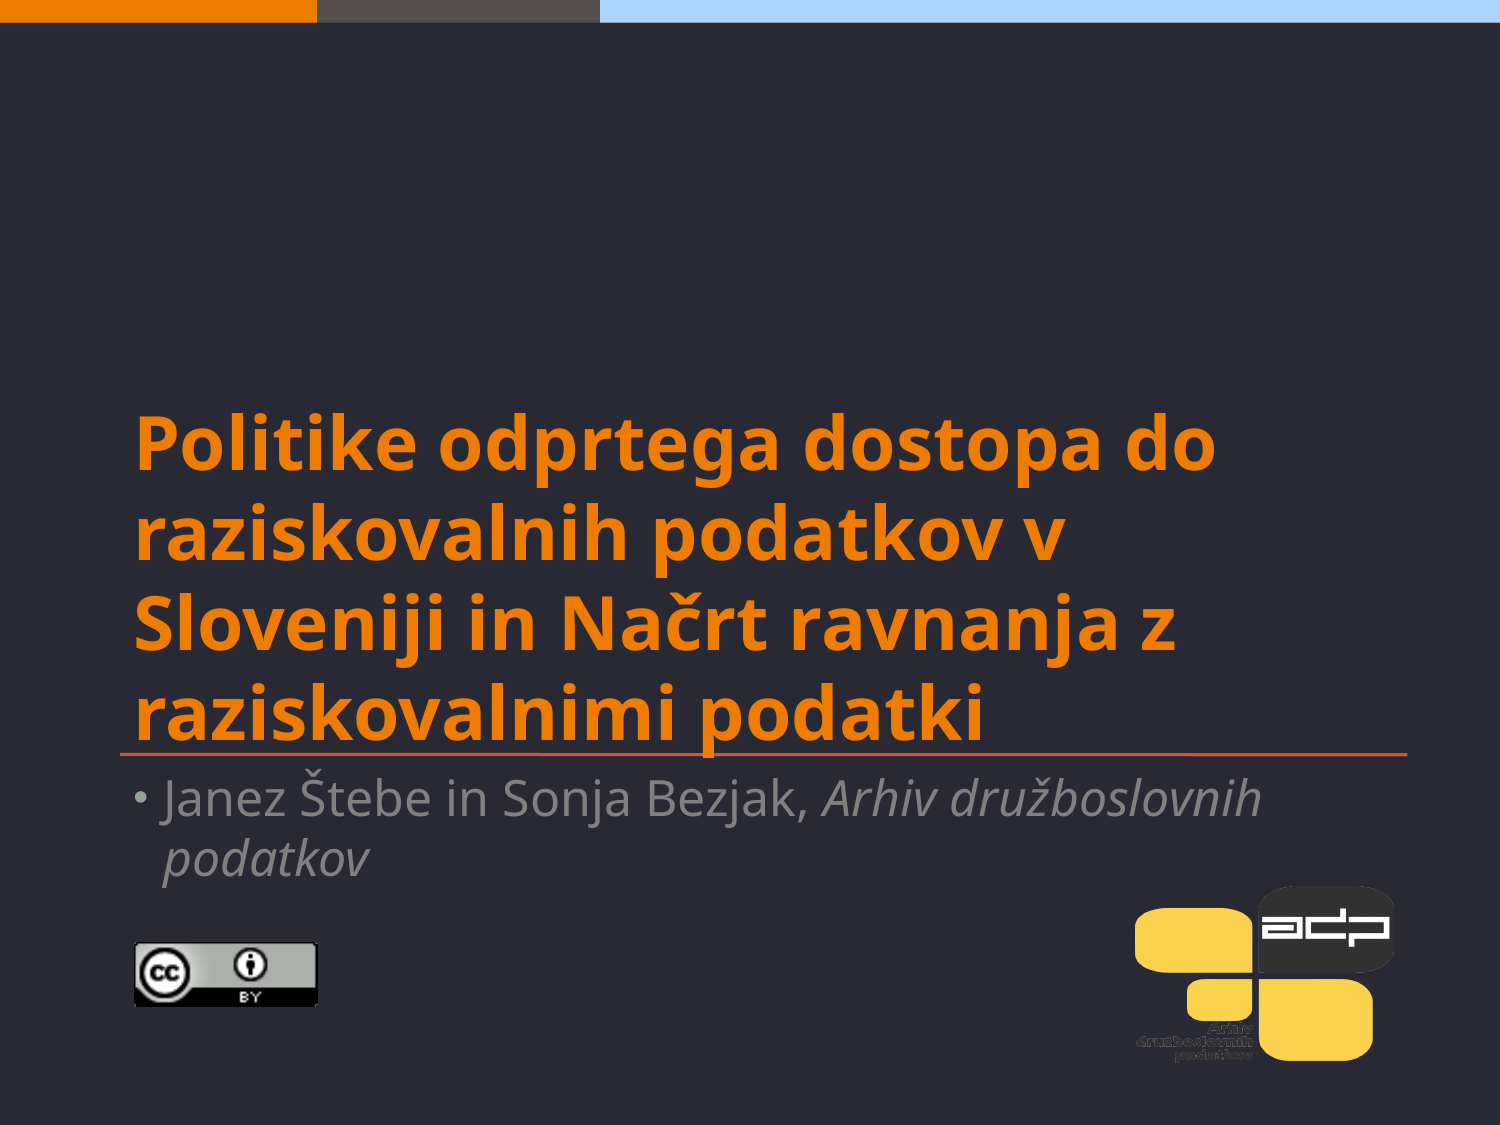

# Politike odprtega dostopa do raziskovalnih podatkov v Sloveniji in Načrt ravnanja z raziskovalnimi podatki
Janez Štebe in Sonja Bezjak, Arhiv družboslovnih podatkov